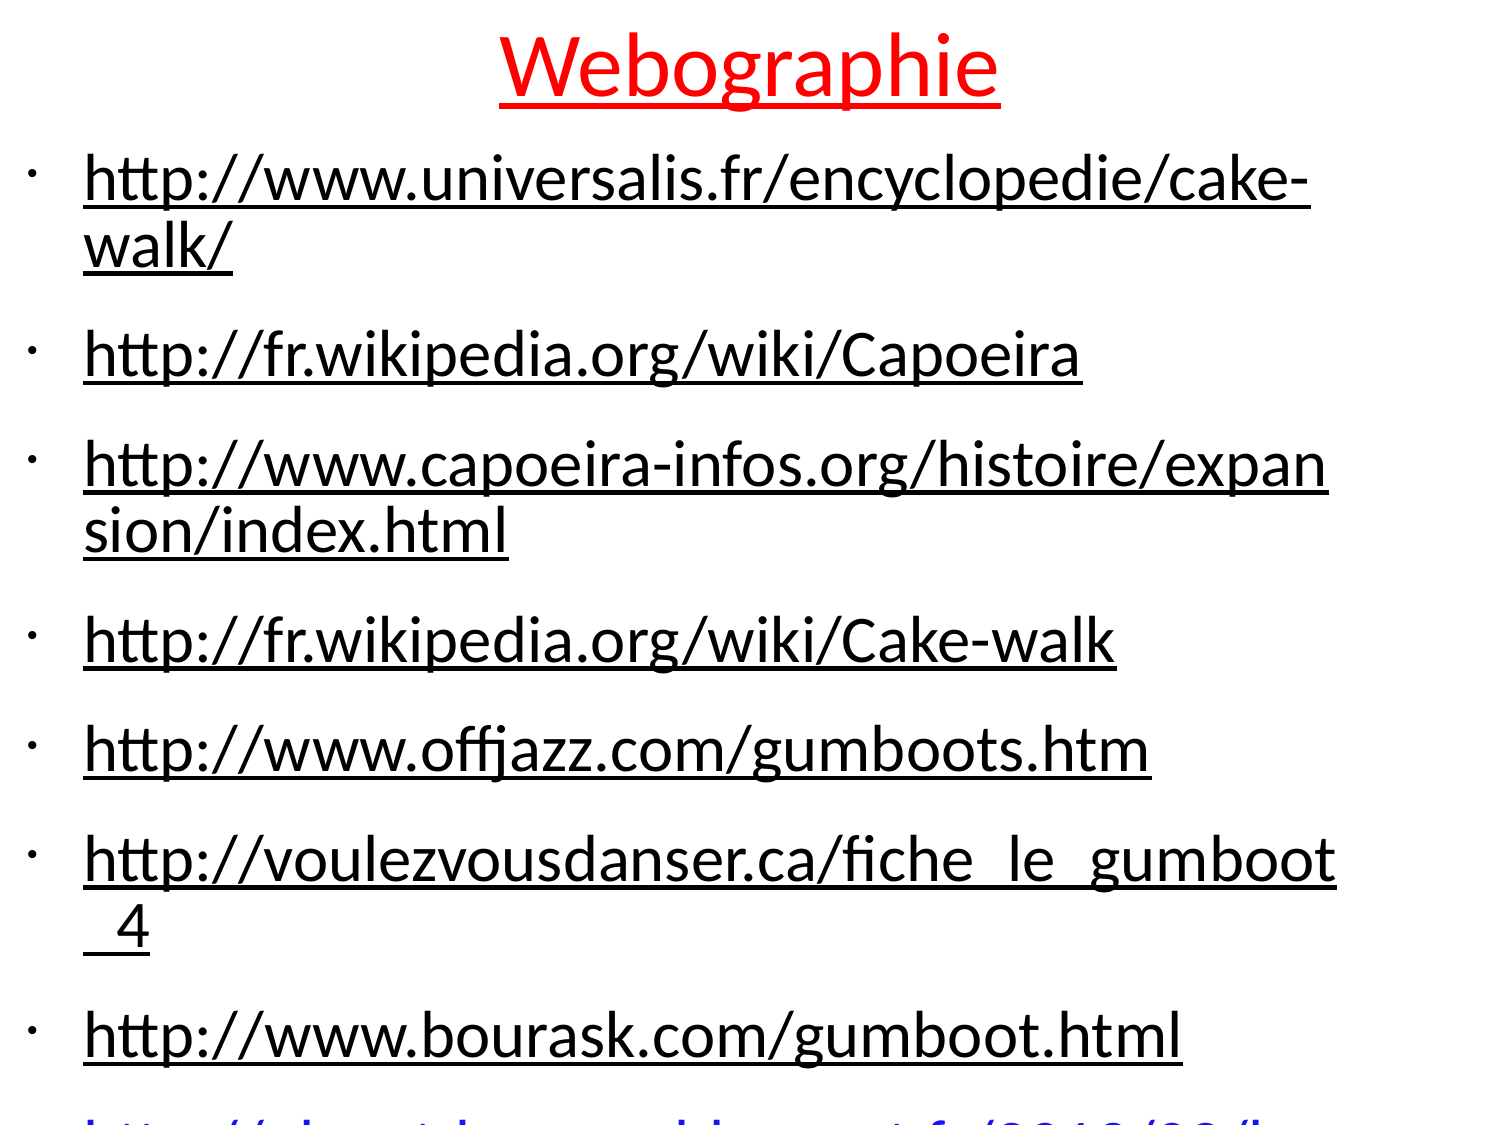

# Webographie
http://www.universalis.fr/encyclopedie/cake-walk/
http://fr.wikipedia.org/wiki/Capoeira
http://www.capoeira-infos.org/histoire/expansion/index.html
http://fr.wikipedia.org/wiki/Cake-walk
http://www.offjazz.com/gumboots.htm
http://voulezvousdanser.ca/fiche_le_gumboot_4
http://www.bourask.com/gumboot.html
http://planetdoowop.blogspot.fr/2013/02/le-cake-walk.html